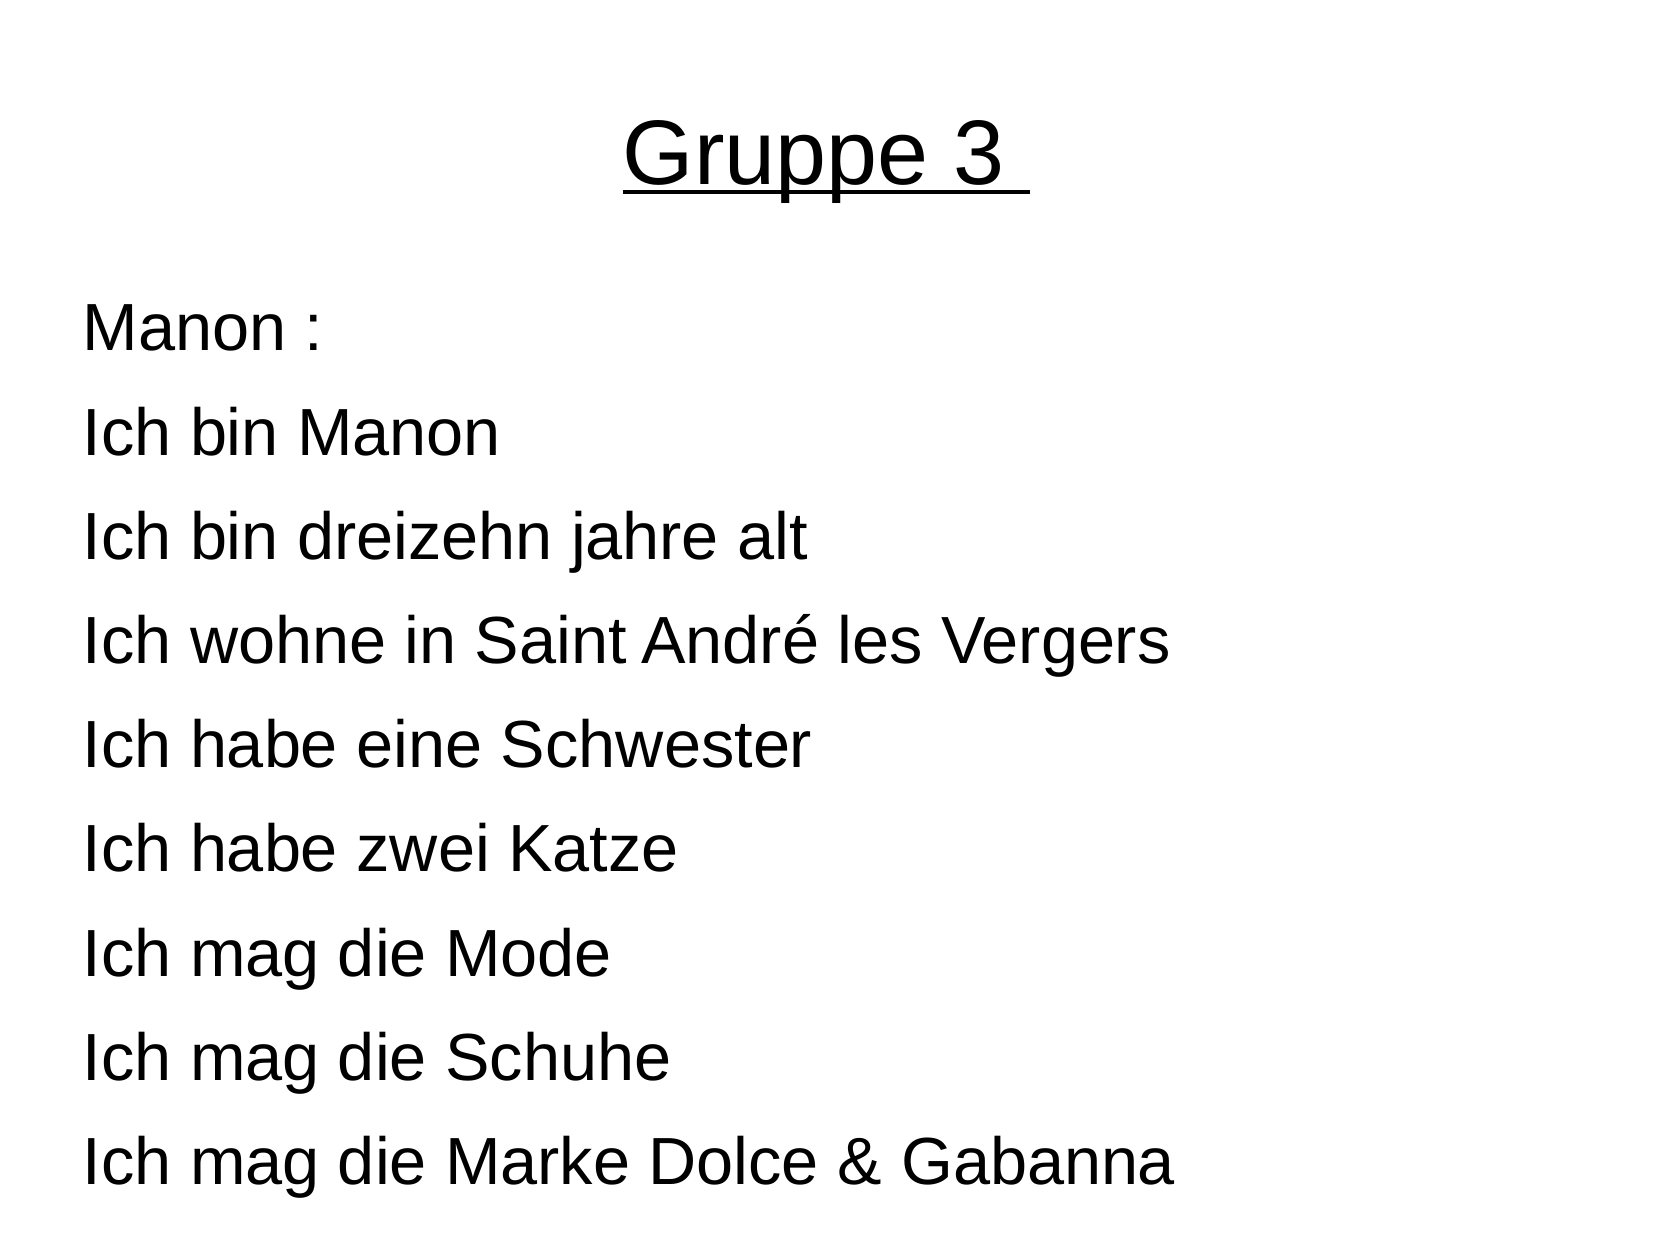

# Gruppe 3
Manon :
Ich bin Manon
Ich bin dreizehn jahre alt
Ich wohne in Saint André les Vergers
Ich habe eine Schwester
Ich habe zwei Katze
Ich mag die Mode
Ich mag die Schuhe
Ich mag die Marke Dolce & Gabanna